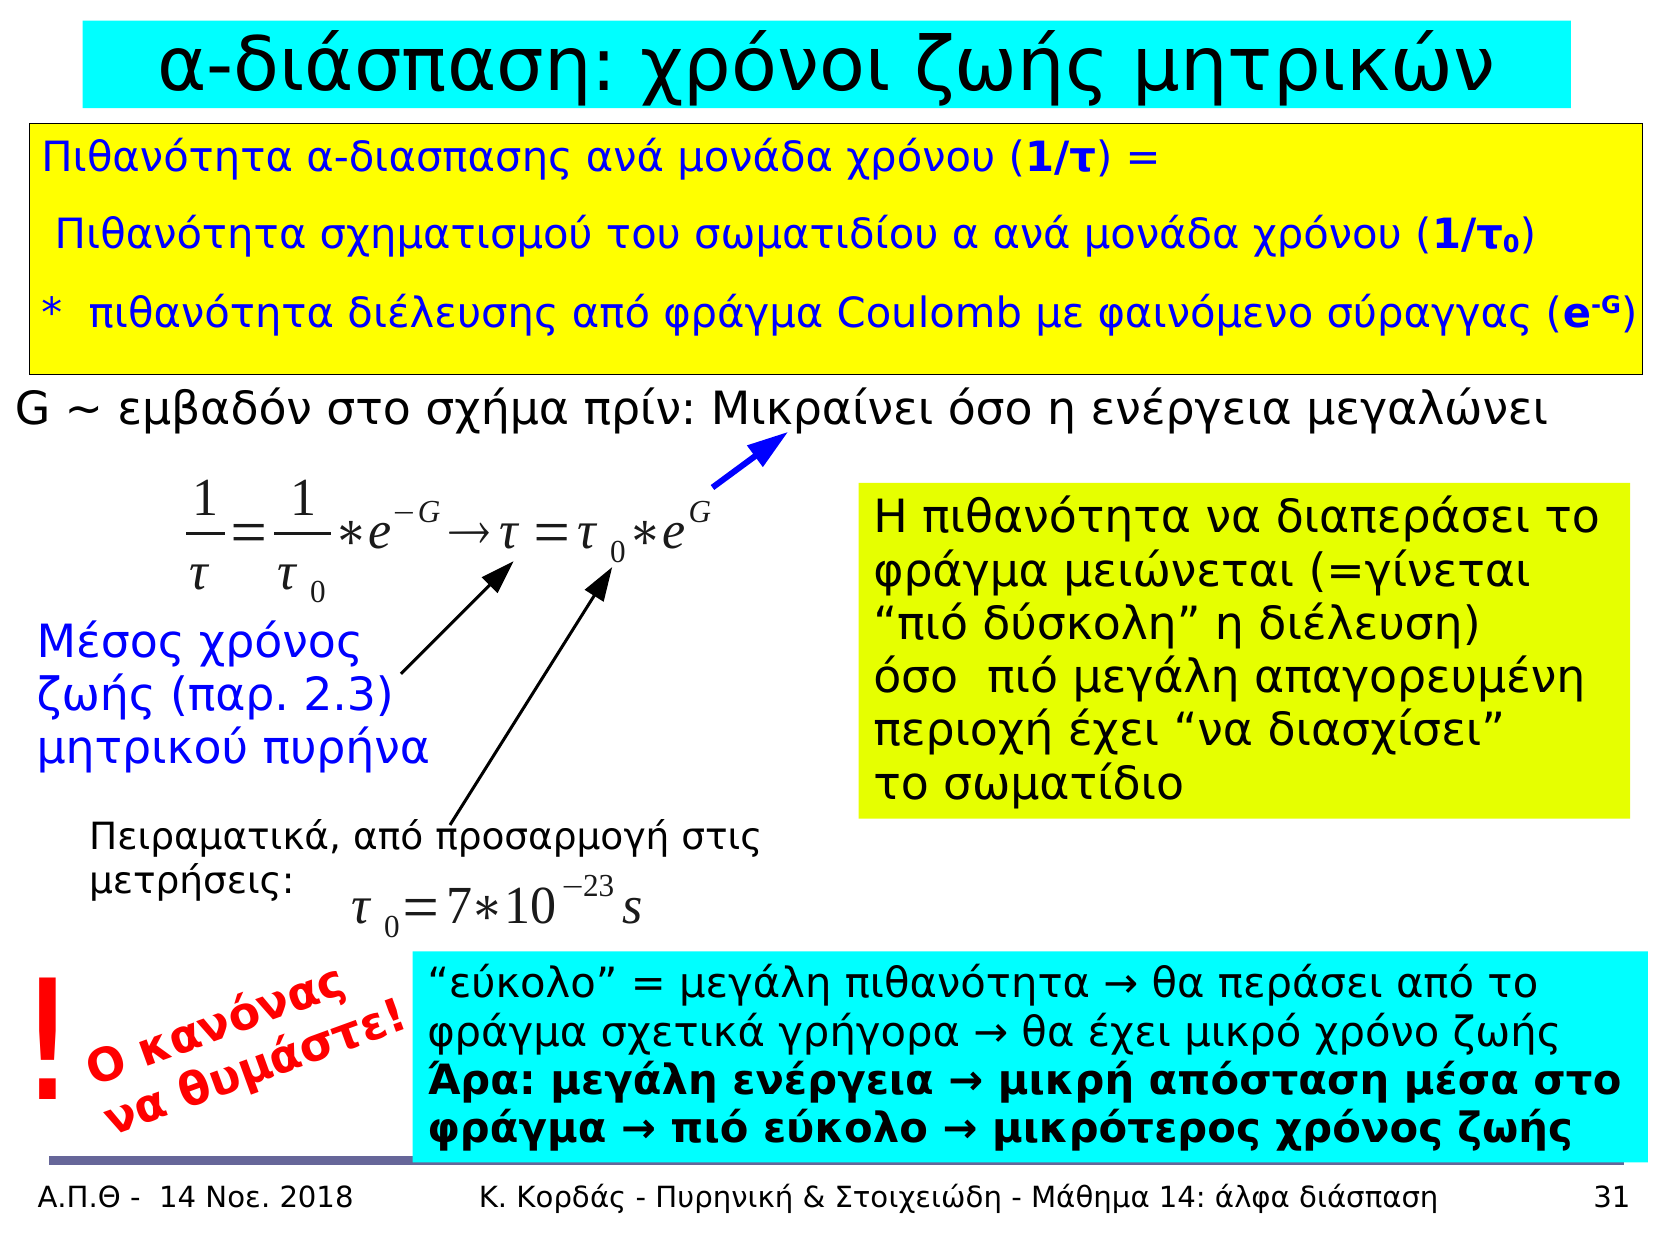

α-διάσπαση: χρόνοι ζωής μητρικών
# Πιθανότητα α-διασπασης ανά μονάδα χρόνου (1/τ) =
 Πιθανότητα σχηματισμού του σωματιδίου α ανά μονάδα χρόνου (1/τ0)
* πιθανότητα διέλευσης από φράγμα Coulomb με φαινόμενο σύραγγας (e-G)
G ~ εμβαδόν στο σχήμα πρίν: Μικραίνει όσο η ενέργεια μεγαλώνει
Η πιθανότητα να διαπεράσει το
φράγμα μειώνεται (=γίνεται
“πιό δύσκολη” η διέλευση)
όσο πιό μεγάλη απαγορευμένη
περιοχή έχει “να διασχίσει”
το σωματίδιο
Μέσος χρόνος ζωής (παρ. 2.3) μητρικού πυρήνα
Πειραματικά, από προσαρμογή στις μετρήσεις:
!
“εύκολο” = μεγάλη πιθανότητα → θα περάσει από το φράγμα σχετικά γρήγορα → θα έχει μικρό χρόνο ζωής
Άρα: μεγάλη ενέργεια → μικρή απόσταση μέσα στο
φράγμα → πιό εύκολο → μικρότερος χρόνος ζωής
Ο κανόνας
να θυμάστε!
Α.Π.Θ - 14 Νοε. 2018
Κ. Κορδάς - Πυρηνική & Στοιχειώδη - Μάθημα 14: άλφα διάσπαση
31